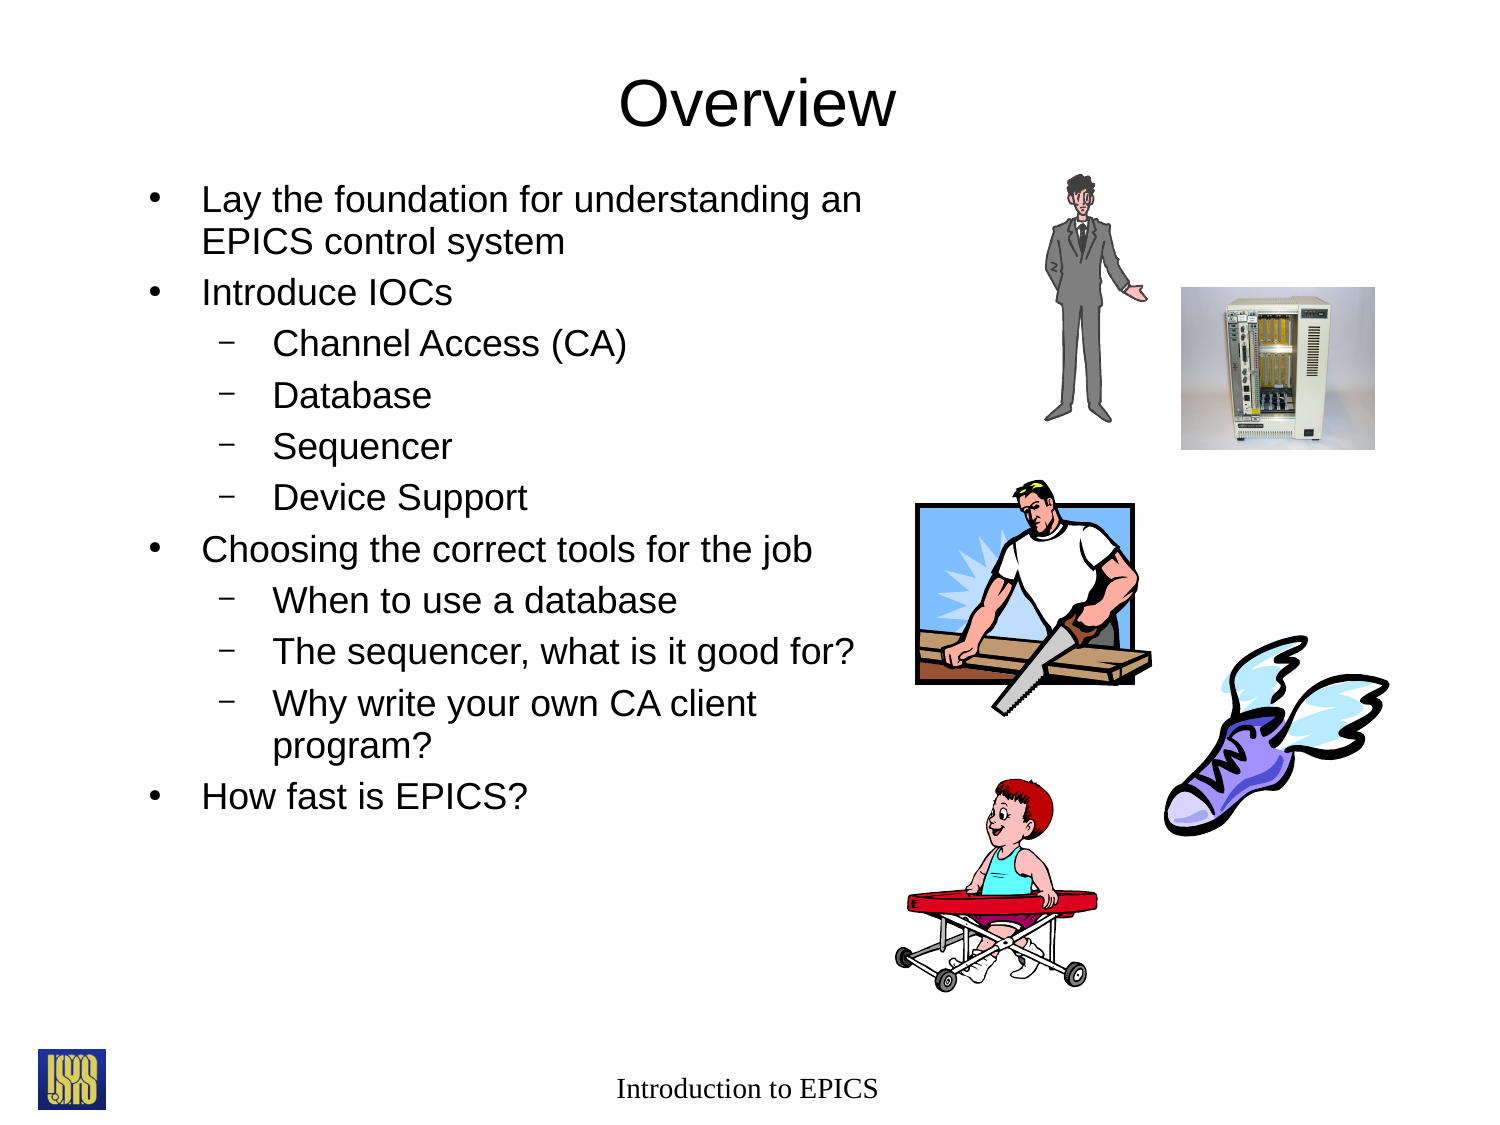

# Overview
Lay the foundation for understanding an EPICS control system
Introduce IOCs
Channel Access (CA)
Database
Sequencer
Device Support
Choosing the correct tools for the job
When to use a database
The sequencer, what is it good for?
Why write your own CA client program?
How fast is EPICS?
[Your Presentation Title]